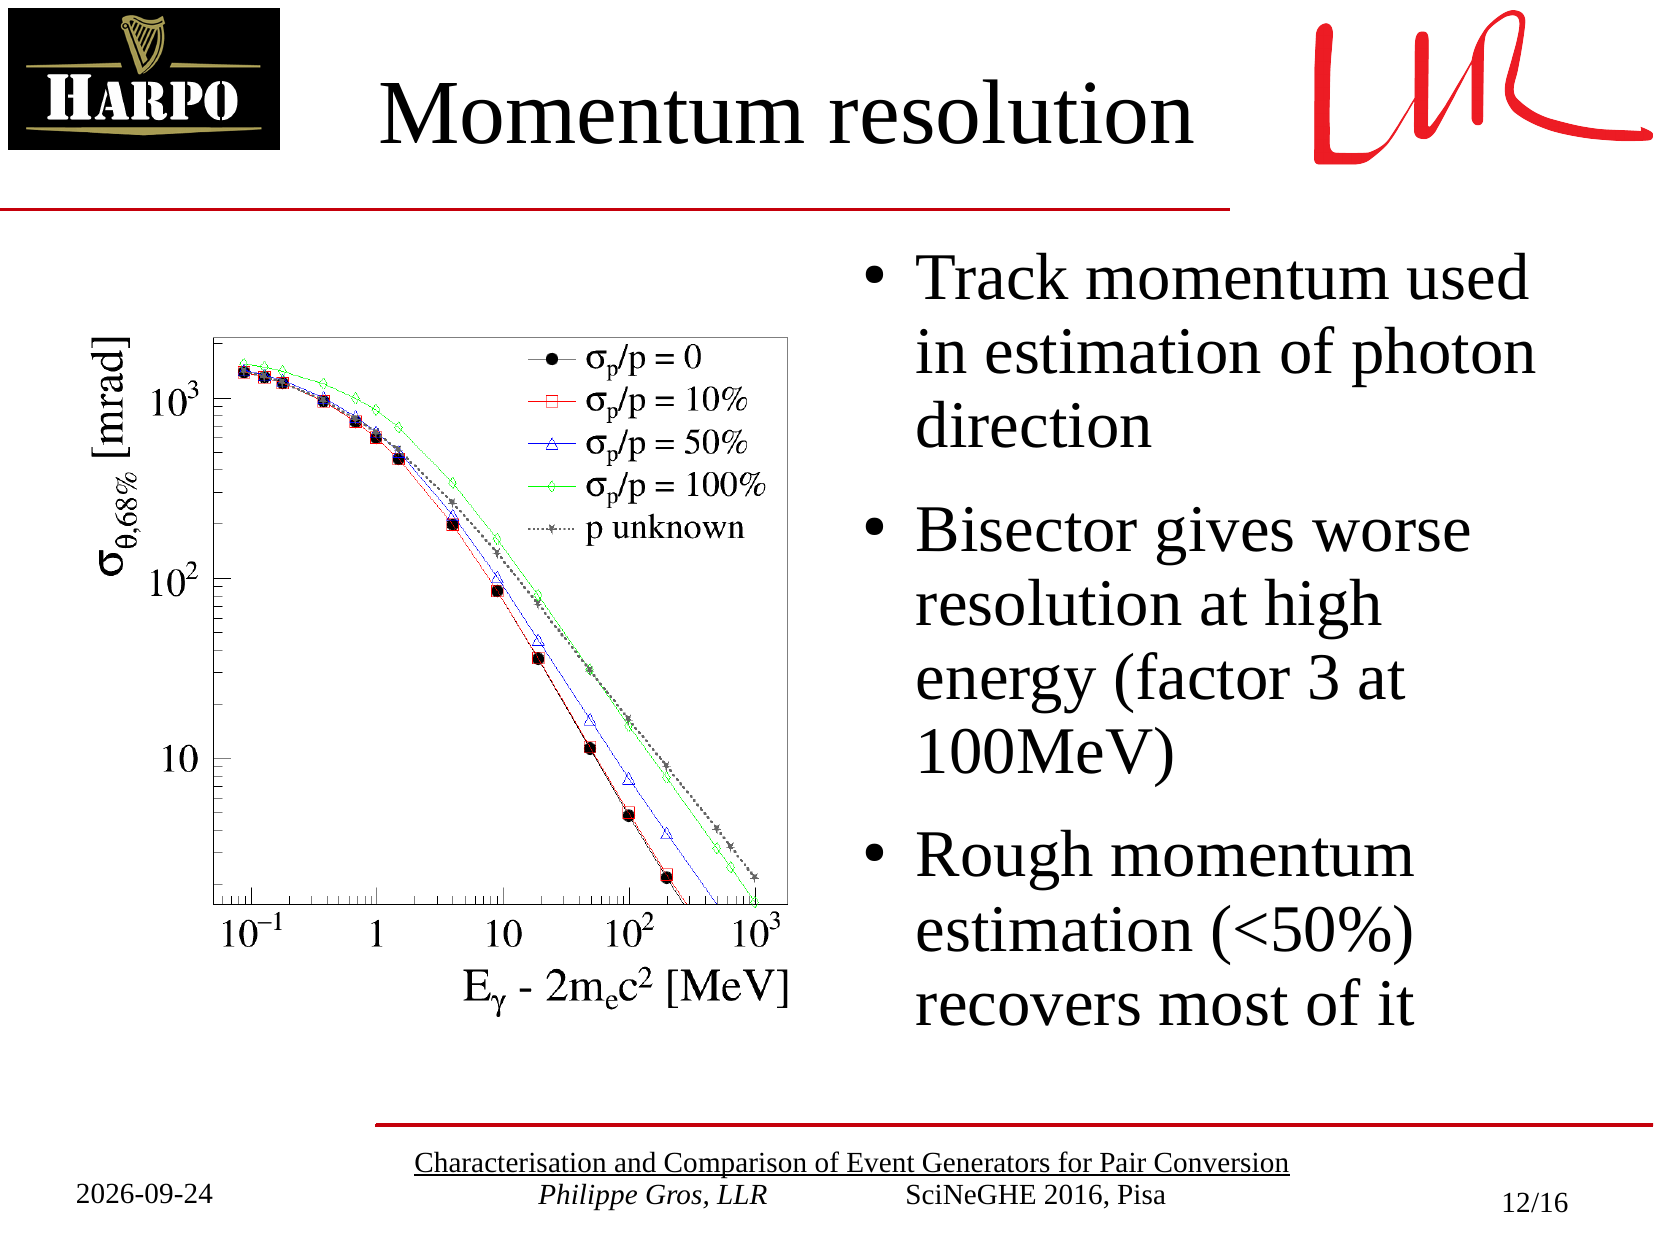

# Momentum resolution
Track momentum used in estimation of photon direction
Bisector gives worse resolution at high energy (factor 3 at 100MeV)
Rough momentum estimation (<50%) recovers most of it
12